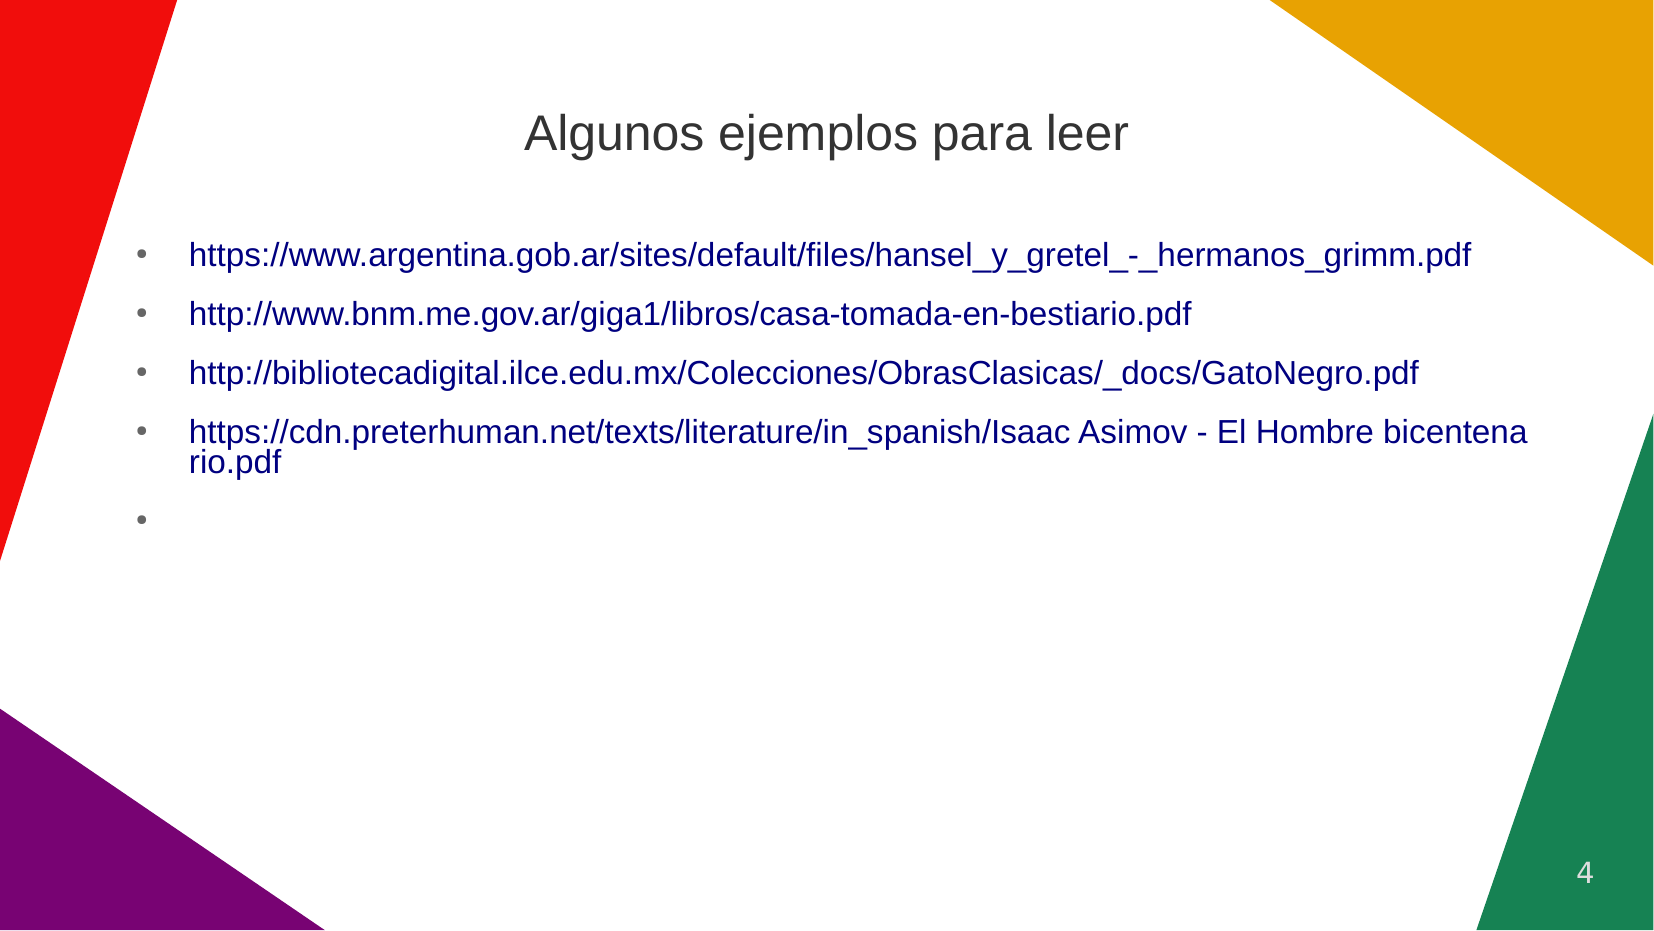

# Algunos ejemplos para leer
https://www.argentina.gob.ar/sites/default/files/hansel_y_gretel_-_hermanos_grimm.pdf
http://www.bnm.me.gov.ar/giga1/libros/casa-tomada-en-bestiario.pdf
http://bibliotecadigital.ilce.edu.mx/Colecciones/ObrasClasicas/_docs/GatoNegro.pdf
https://cdn.preterhuman.net/texts/literature/in_spanish/Isaac Asimov - El Hombre bicentenario.pdf
4